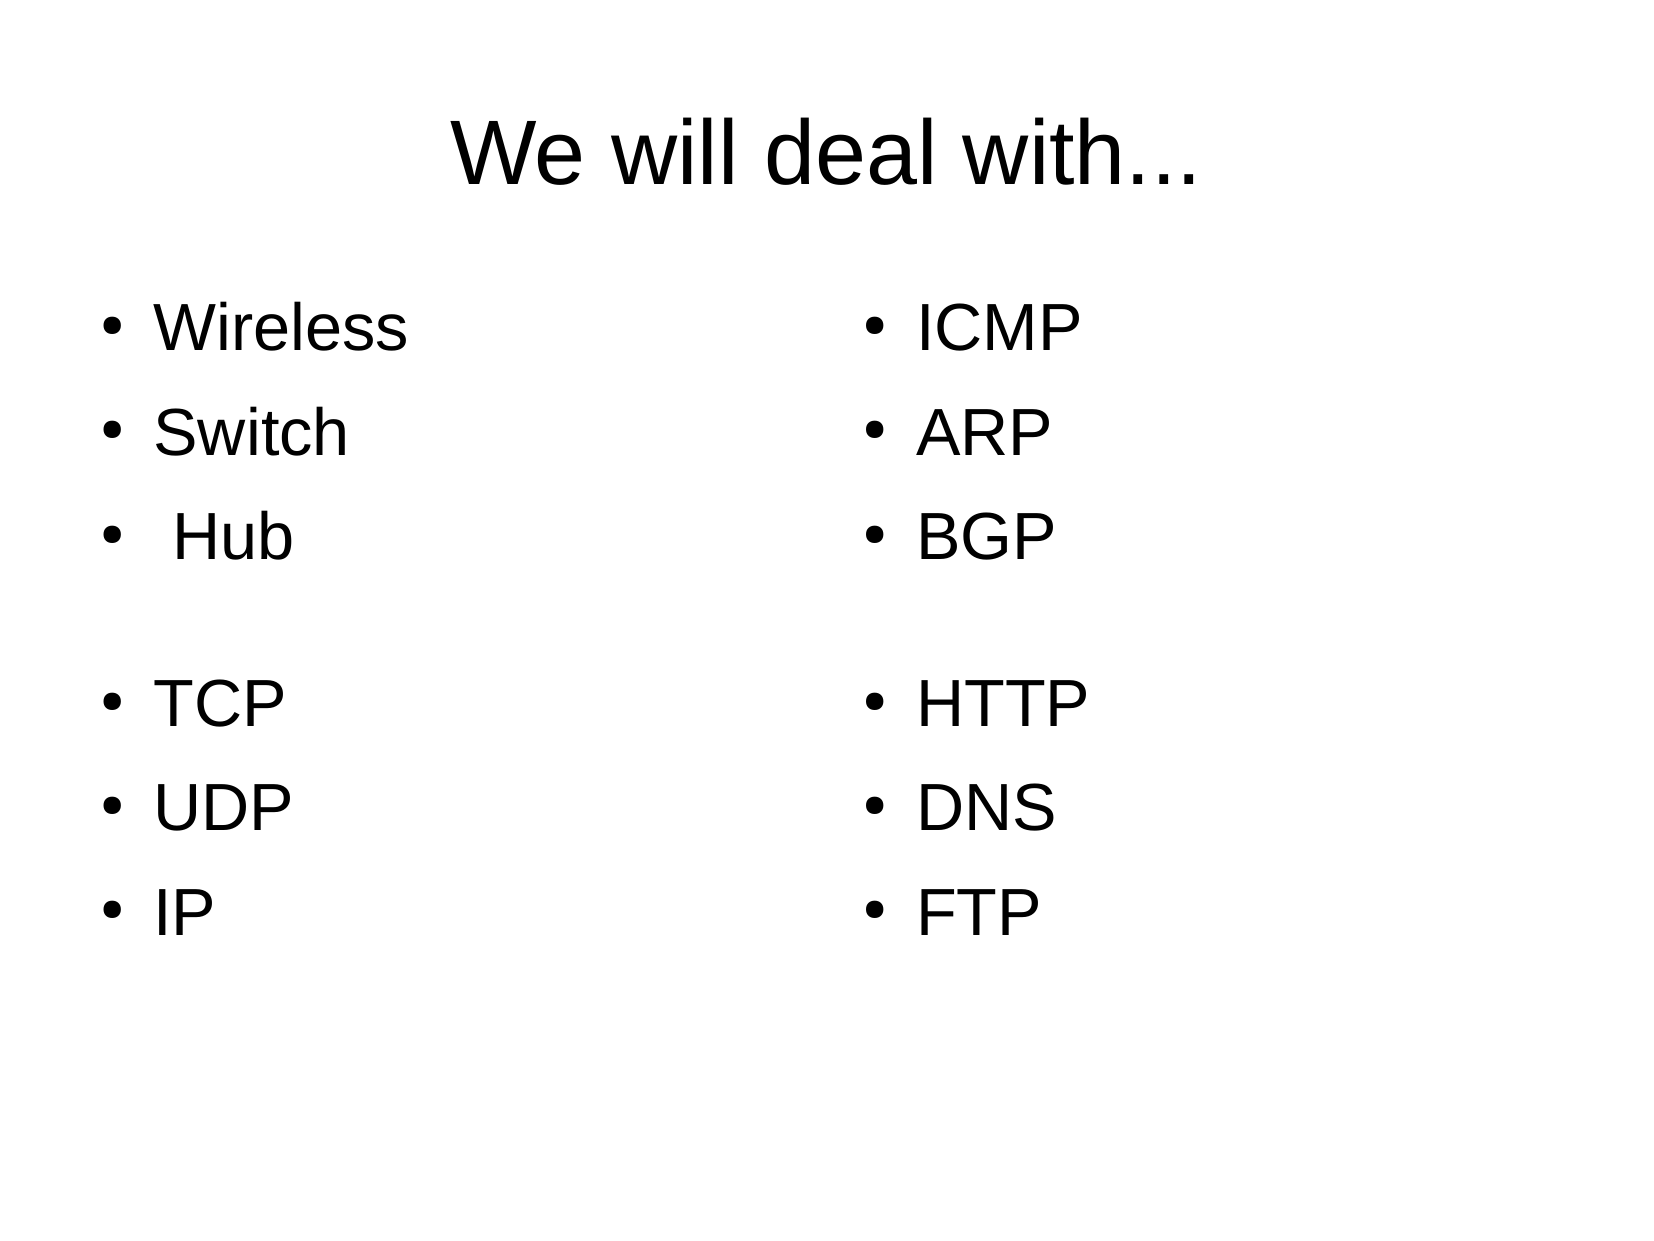

# We will deal with...
Wireless
Switch
 Hub
ICMP
ARP
BGP
TCP
UDP
IP
HTTP
DNS
FTP